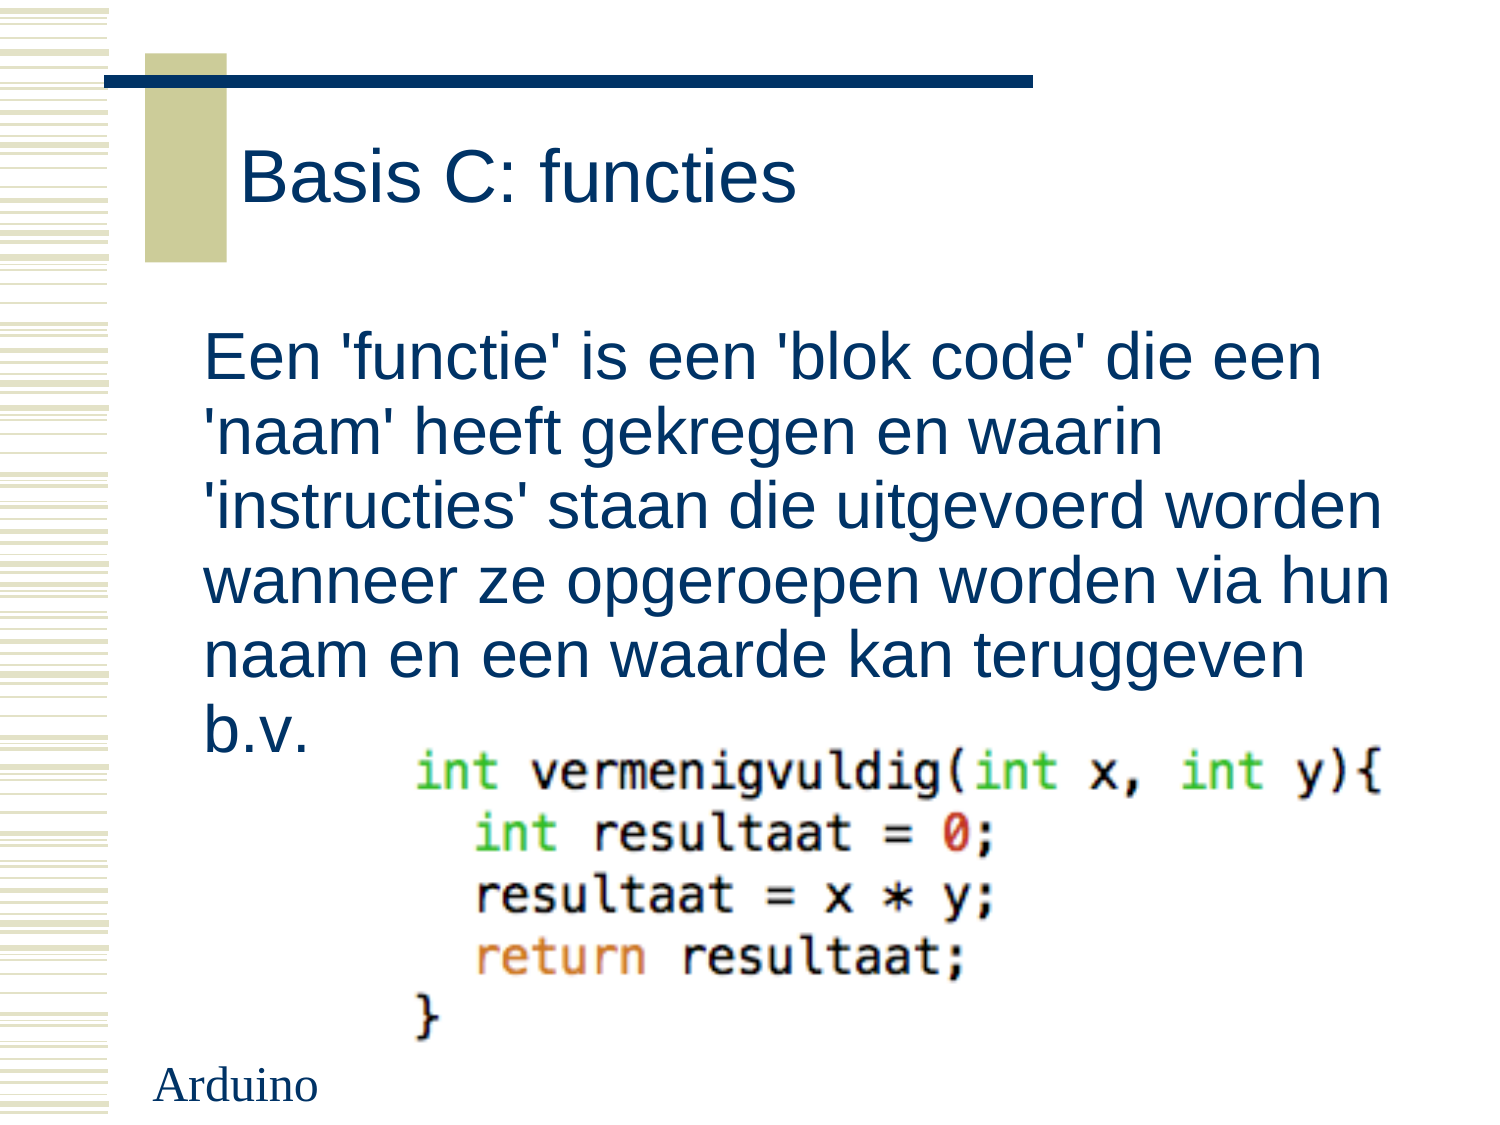

# Basis C: functies
Een 'functie' is een 'blok code' die een 'naam' heeft gekregen en waarin 'instructies' staan die uitgevoerd worden wanneer ze opgeroepen worden via hun naam en een waarde kan teruggeven b.v.
Arduino